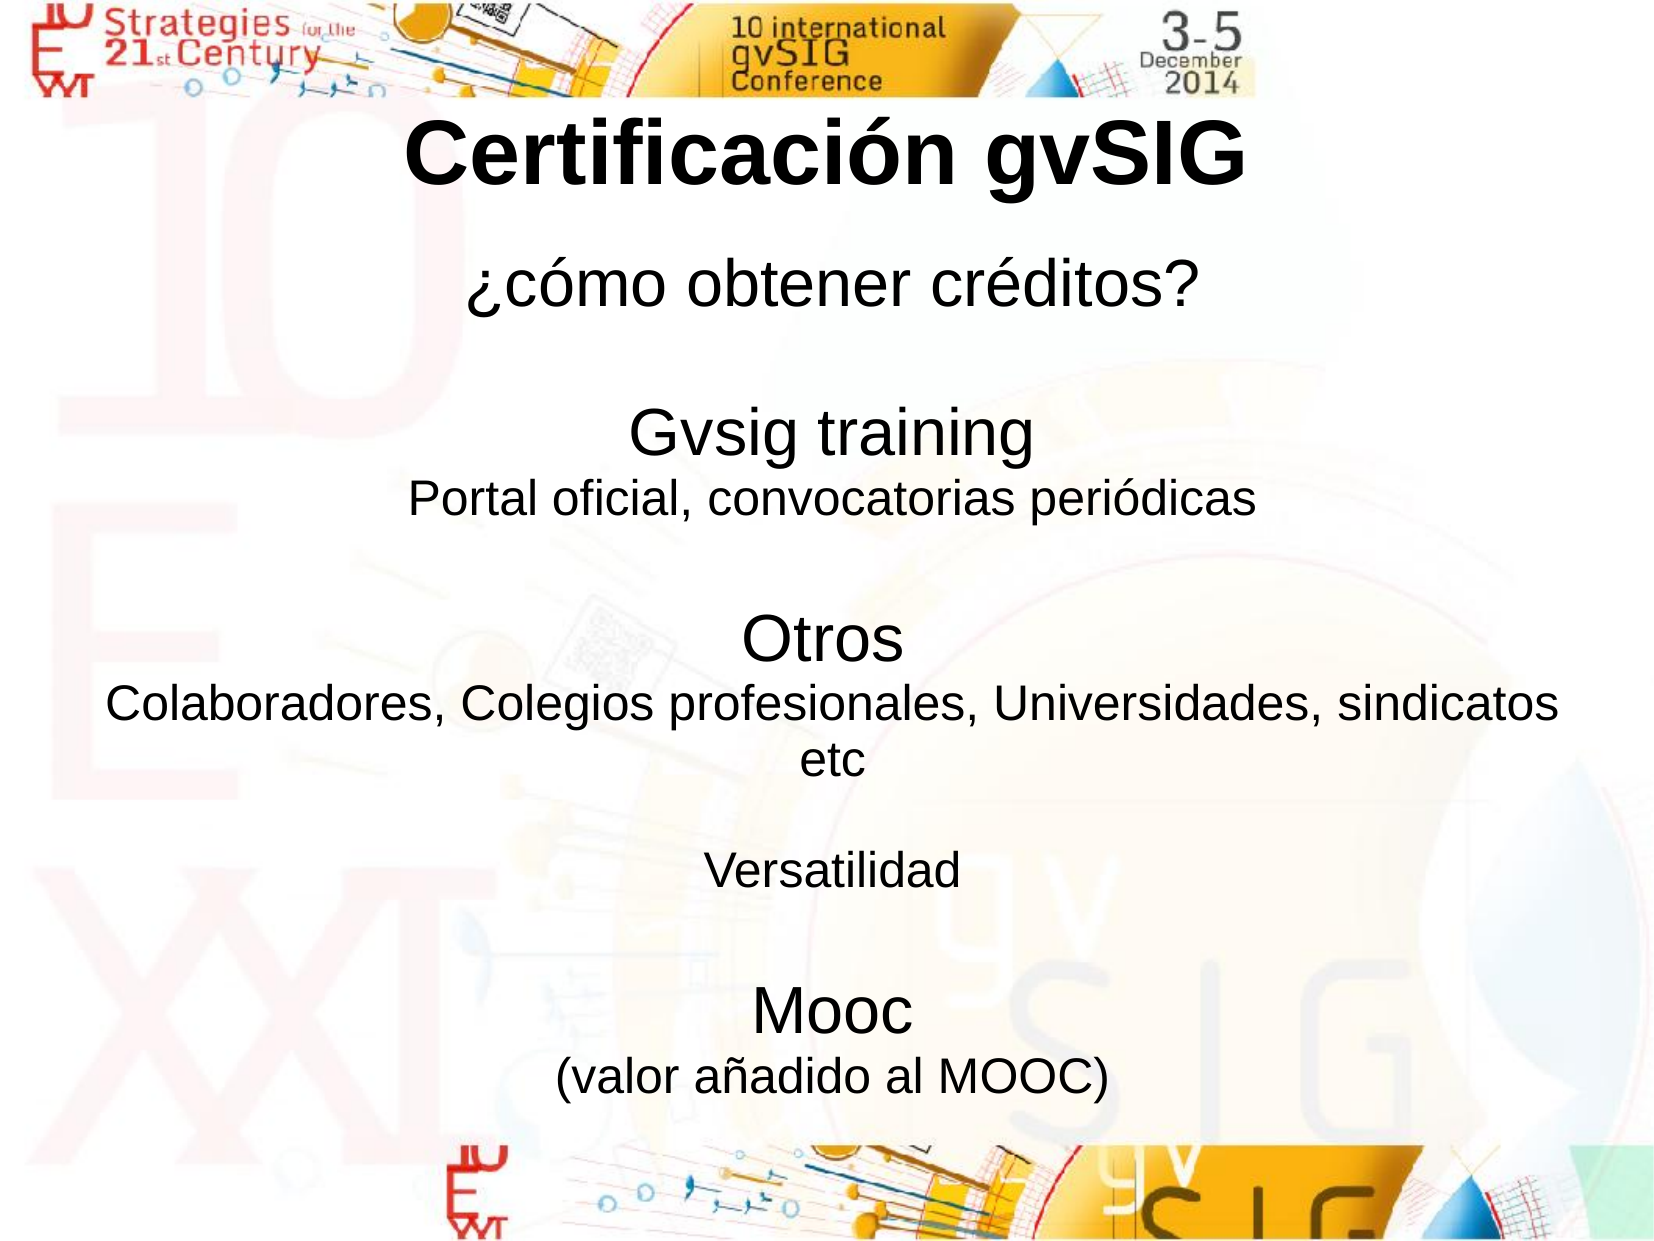

# Certificación gvSIG
¿cómo obtener créditos?
Gvsig training
Portal oficial, convocatorias periódicas
Otros
Colaboradores, Colegios profesionales, Universidades, sindicatos etc
Versatilidad
Mooc
(valor añadido al MOOC)